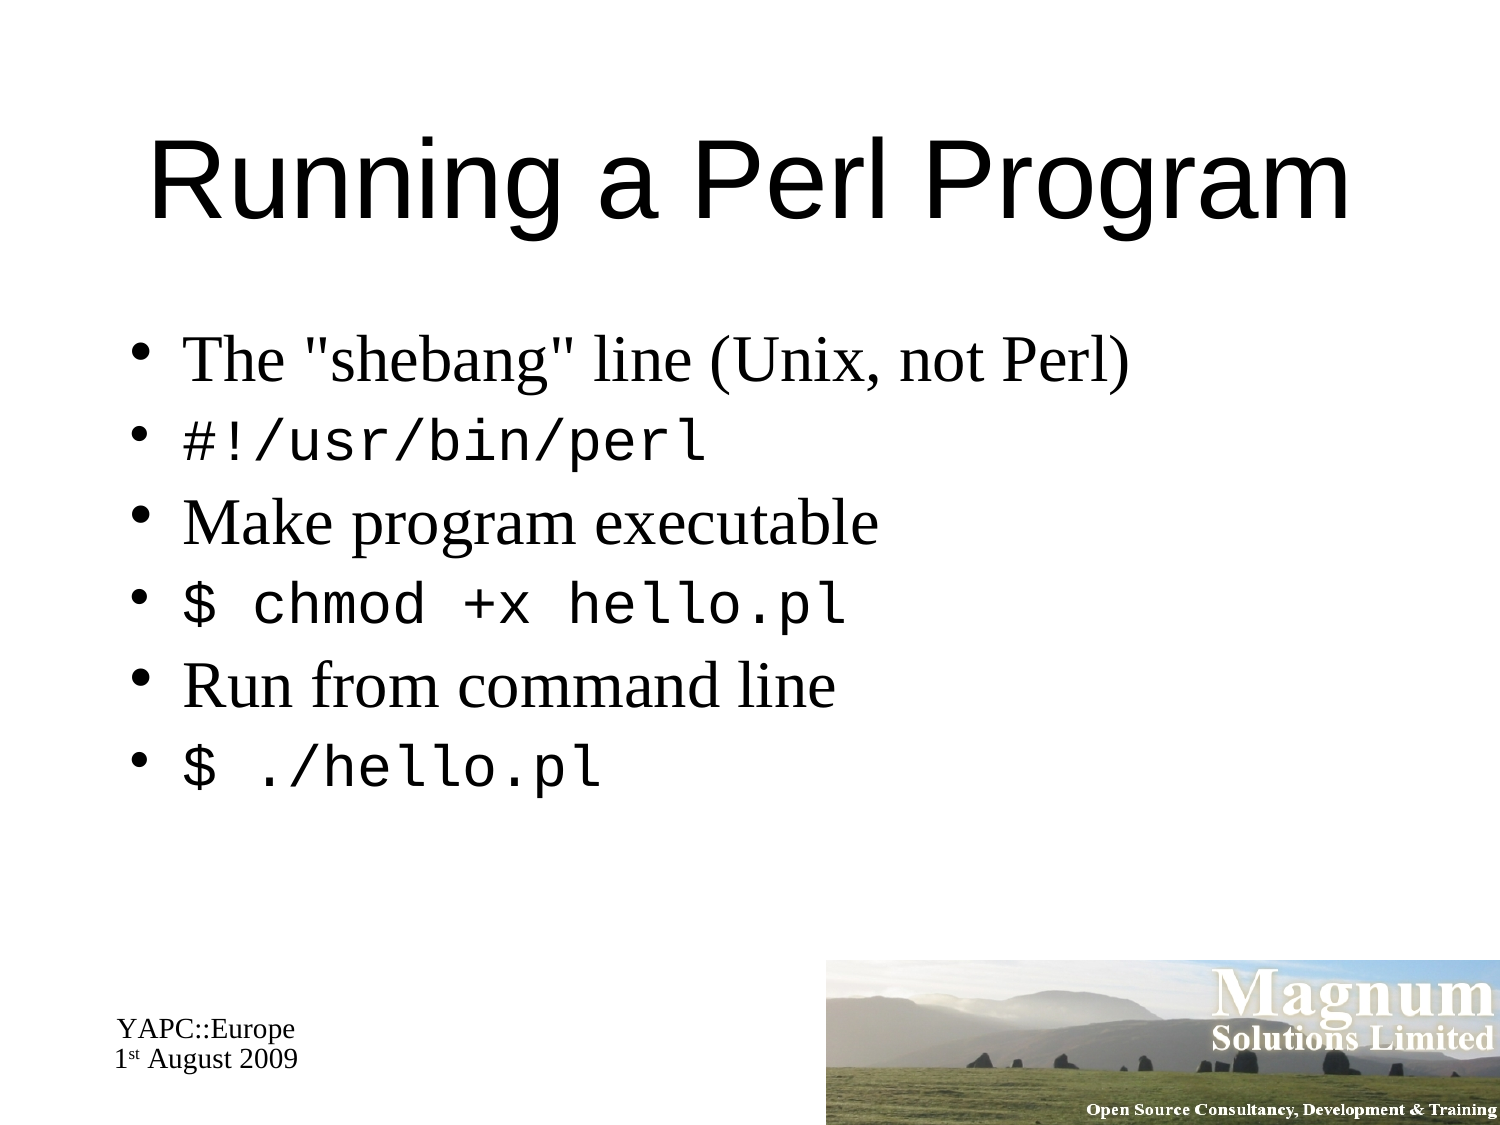

# Running a Perl Program
The "shebang" line (Unix, not Perl)
#!/usr/bin/perl
Make program executable
$ chmod +x hello.pl
Run from command line
$ ./hello.pl
15